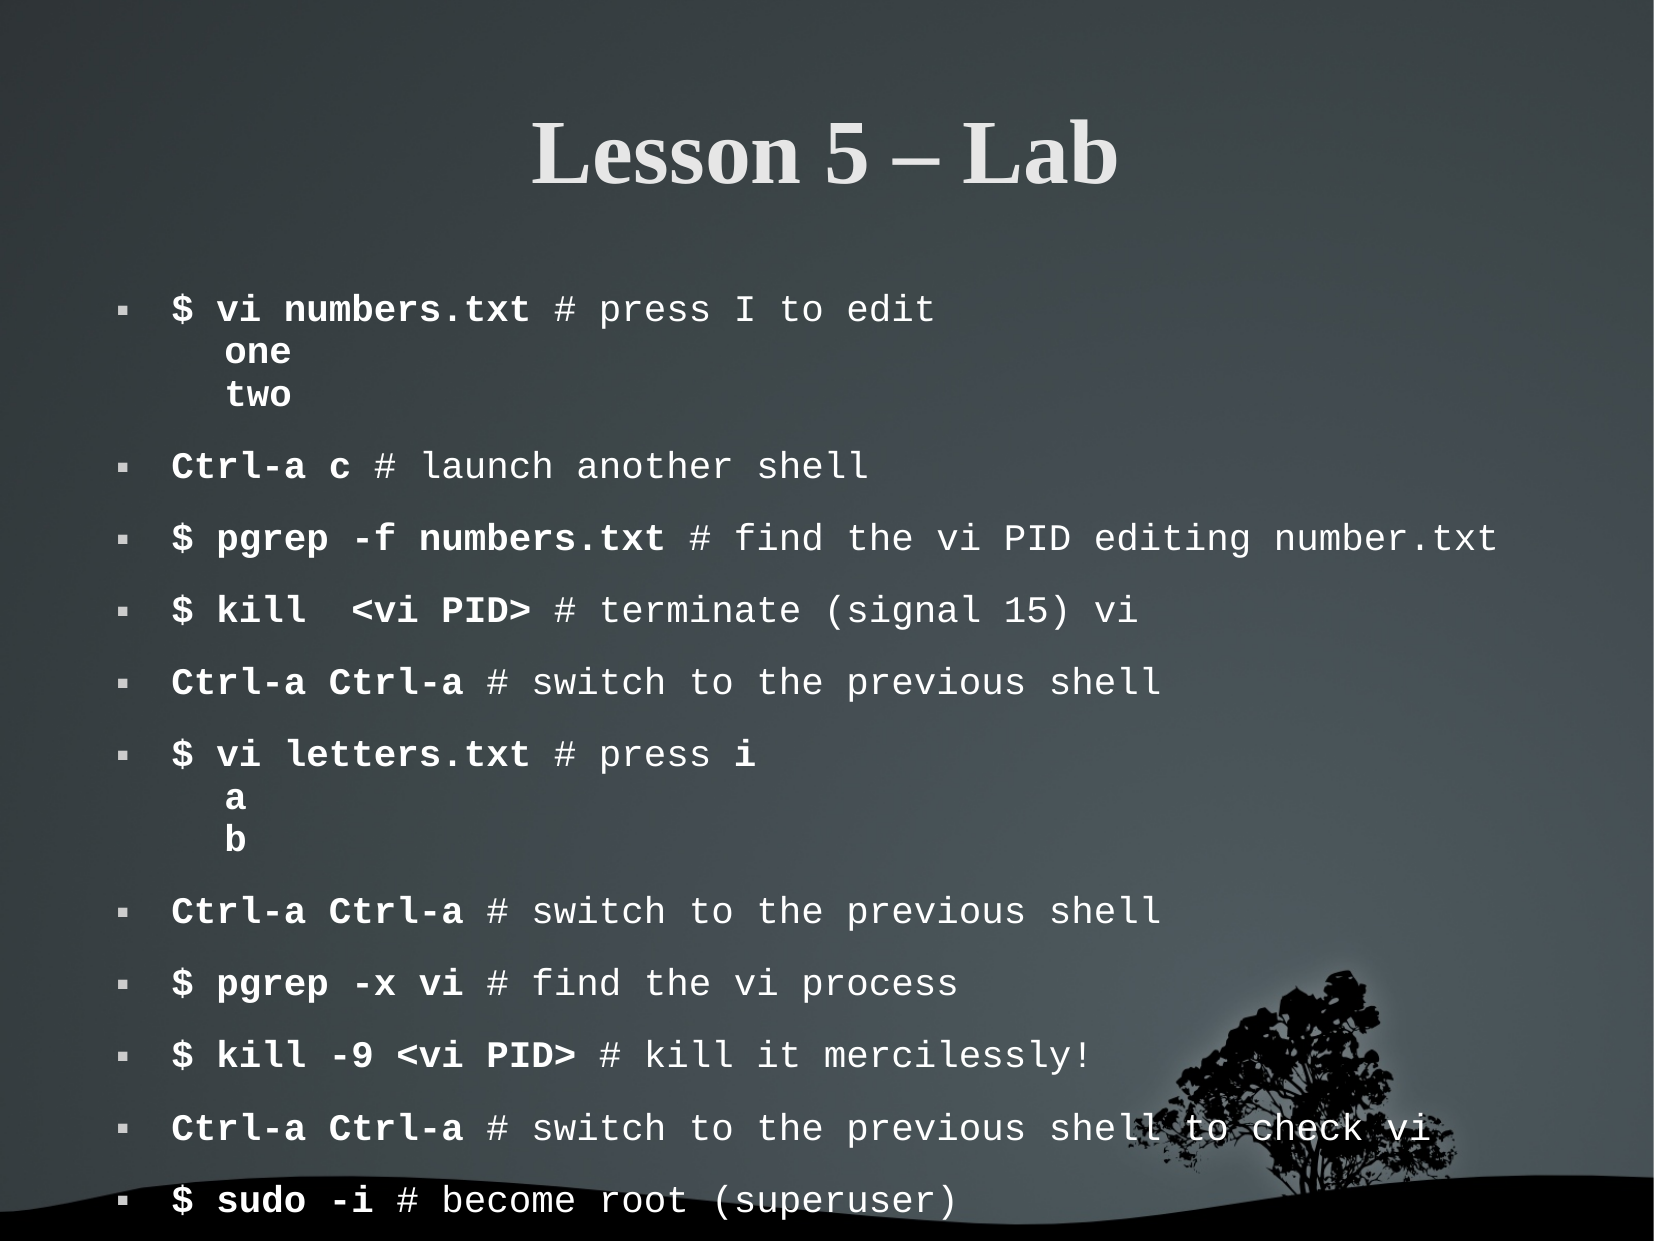

# Lesson 5 – Lab
$ vi numbers.txt # press I to edit
one
two
Ctrl-a c # launch another shell
$ pgrep -f numbers.txt # find the vi PID editing number.txt
$ kill <vi PID> # terminate (signal 15) vi
Ctrl-a Ctrl-a # switch to the previous shell
$ vi letters.txt # press i
a
b
Ctrl-a Ctrl-a # switch to the previous shell
$ pgrep -x vi # find the vi process
$ kill -9 <vi PID> # kill it mercilessly!
Ctrl-a Ctrl-a # switch to the previous shell to check vi
$ sudo -i # become root (superuser)
# ps aux | grep apache # find Apache processes
# killall apache2 # terminate Apache processes